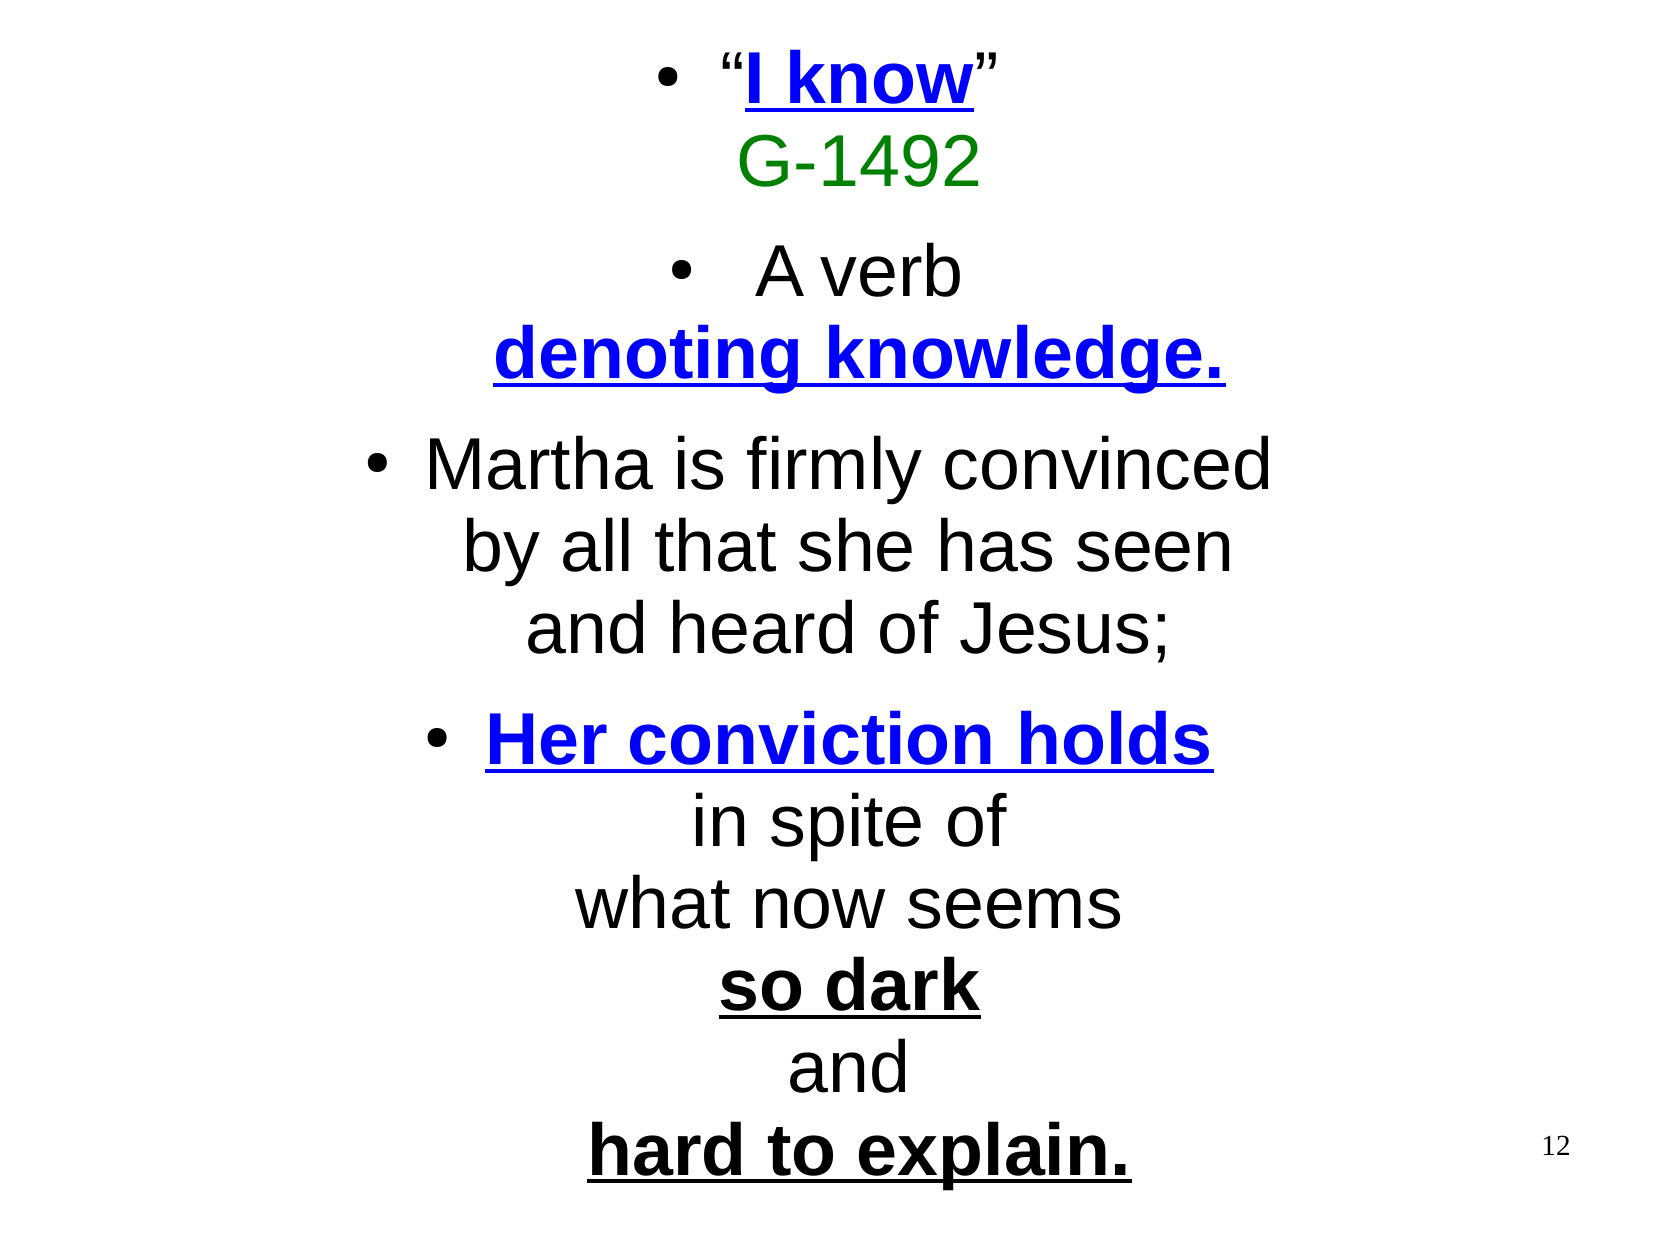

# “I know” G-1492
 A verb
denoting knowledge.
Martha is firmly convinced
by all that she has seen
and heard of Jesus;
Her conviction holds
in spite of
what now seems
so dark
and
hard to explain.
12